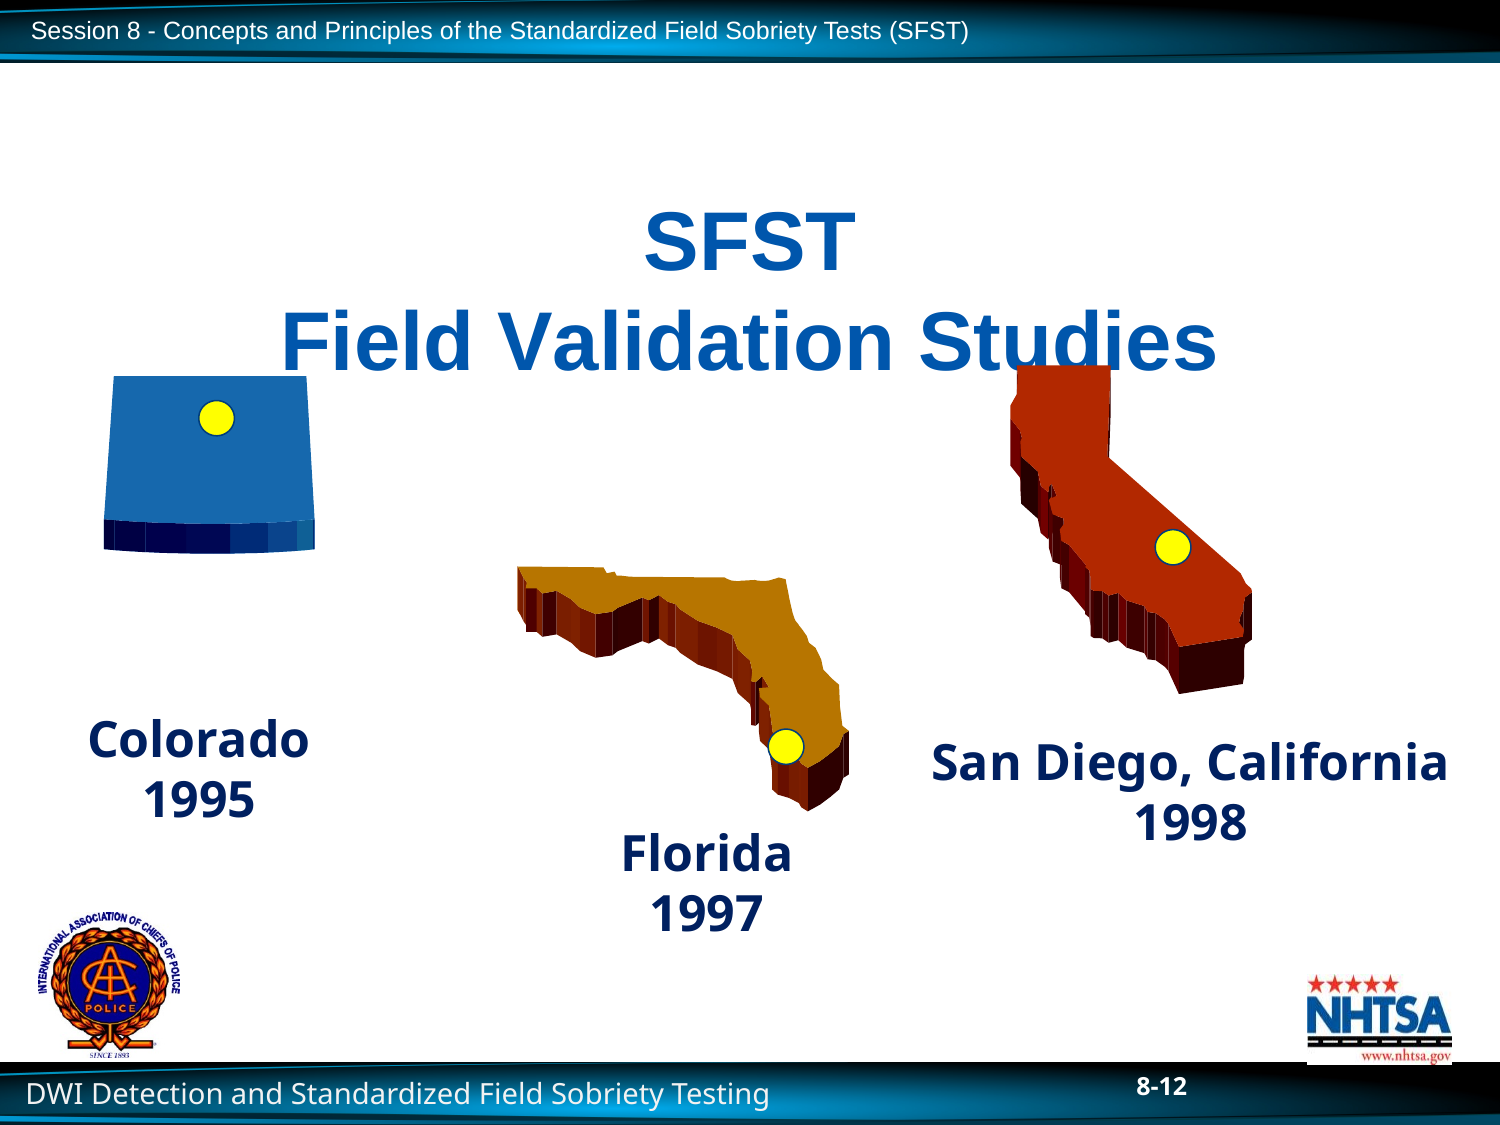

# SFST Field Validation Studies
San Diego, California
1998
Colorado
1995
Florida
1997
8-12